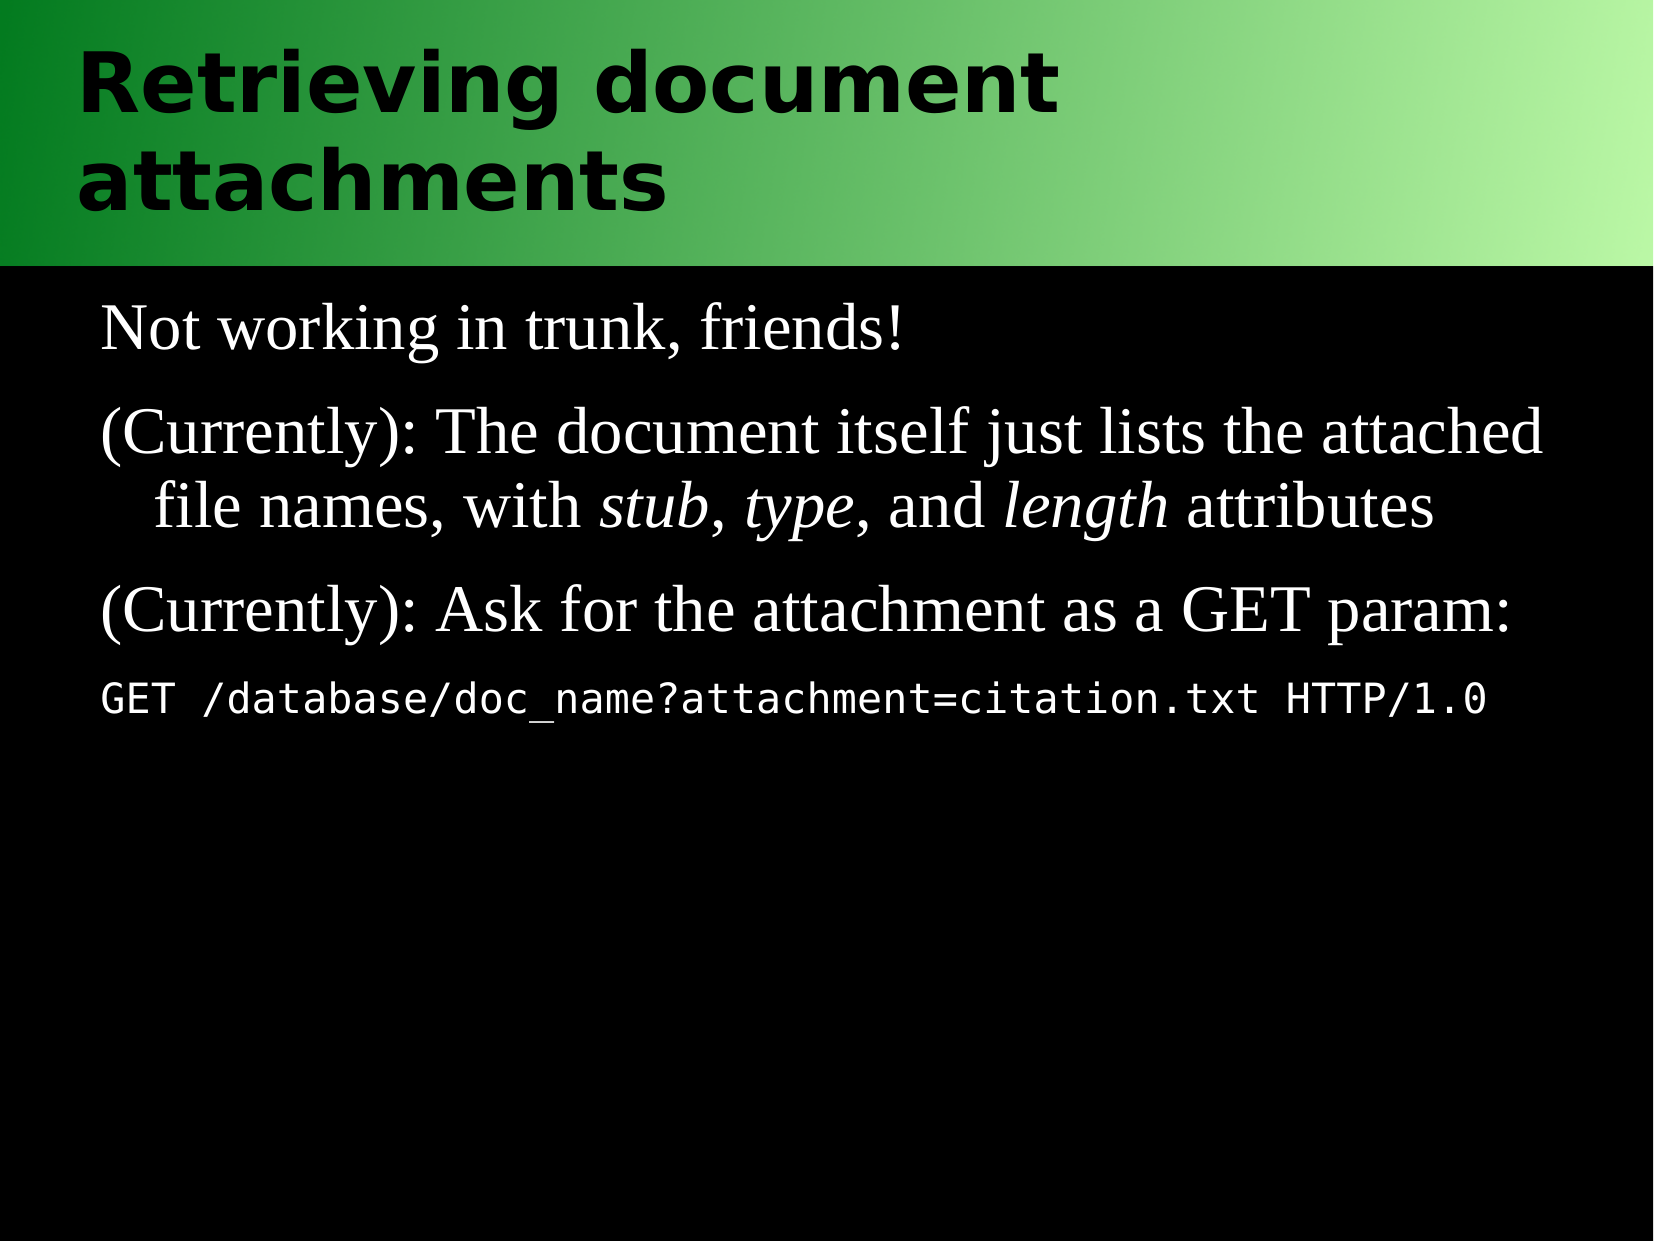

# Retrieving document attachments
Not working in trunk, friends!
(Currently): The document itself just lists the attached file names, with stub, type, and length attributes
(Currently): Ask for the attachment as a GET param:
GET /database/doc_name?attachment=citation.txt HTTP/1.0